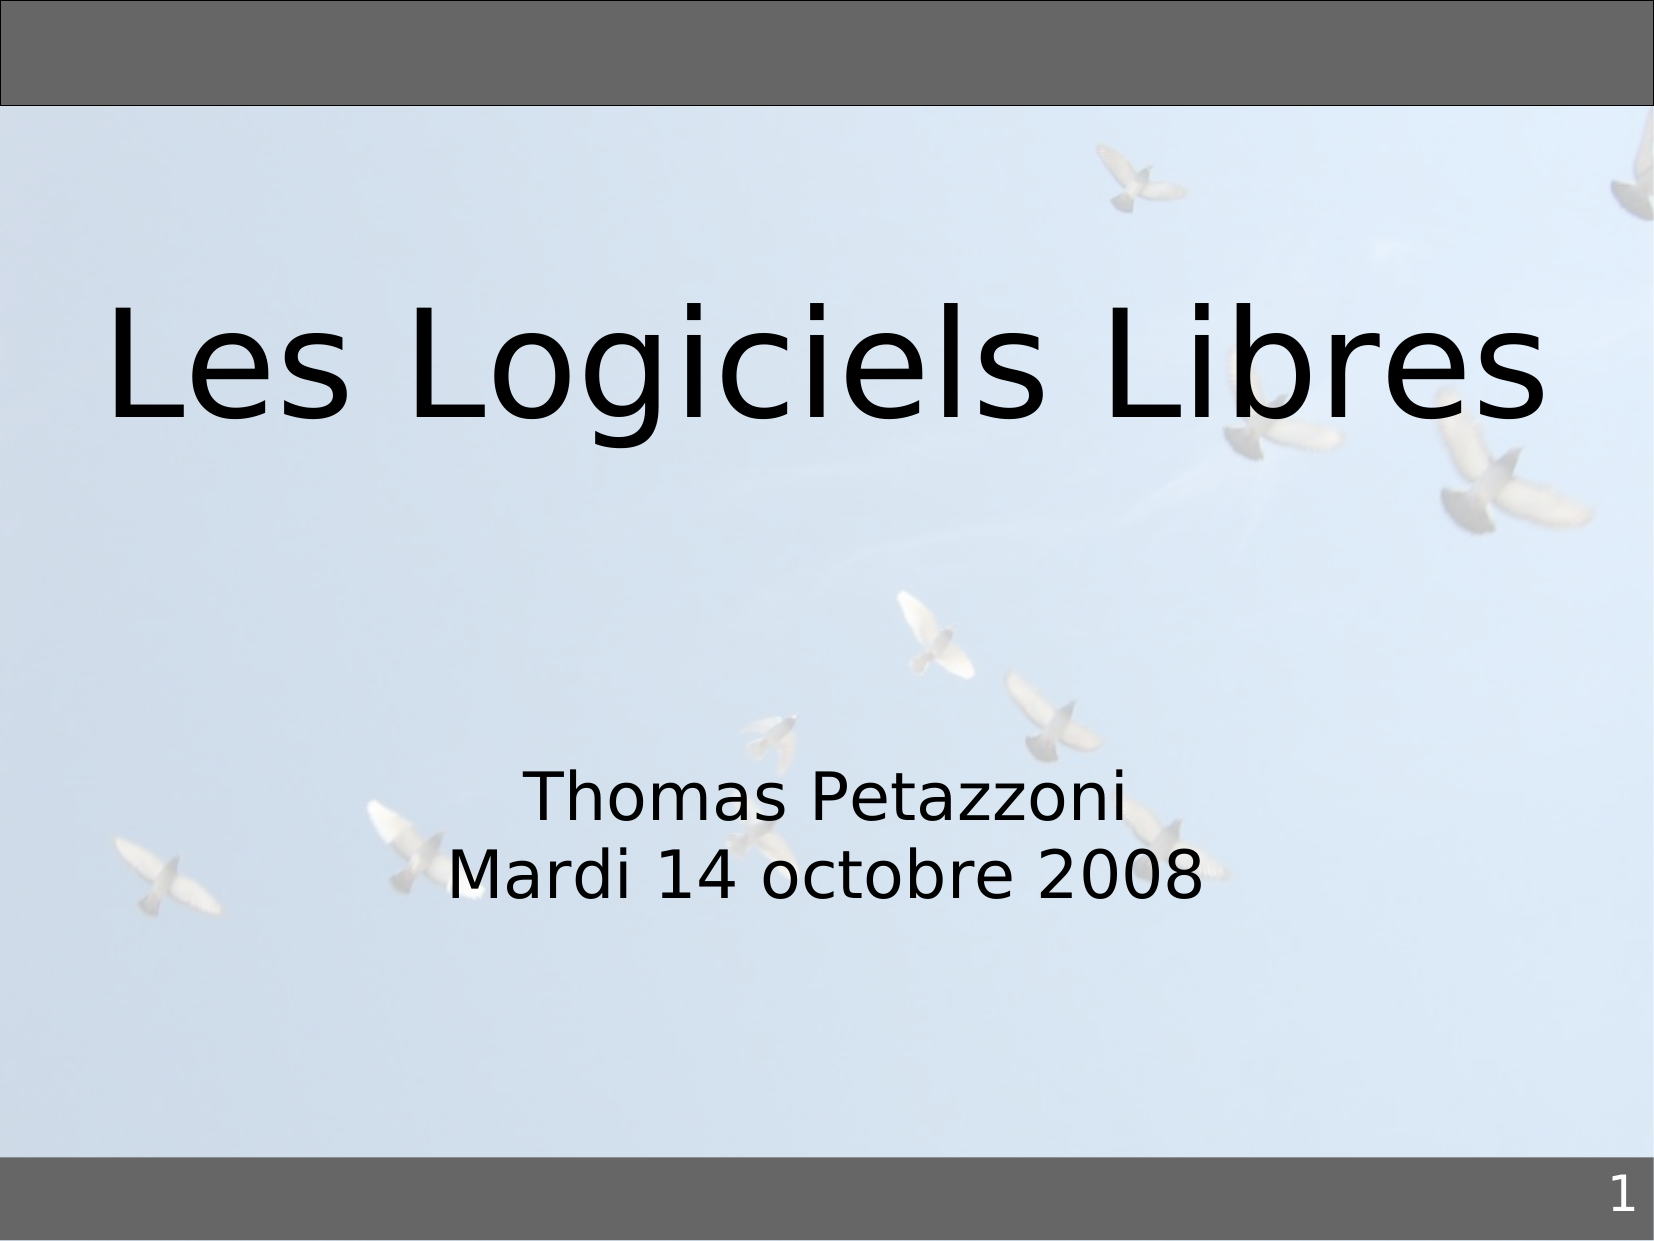

Les Logiciels Libres
Thomas Petazzoni
Mardi 14 octobre 2008